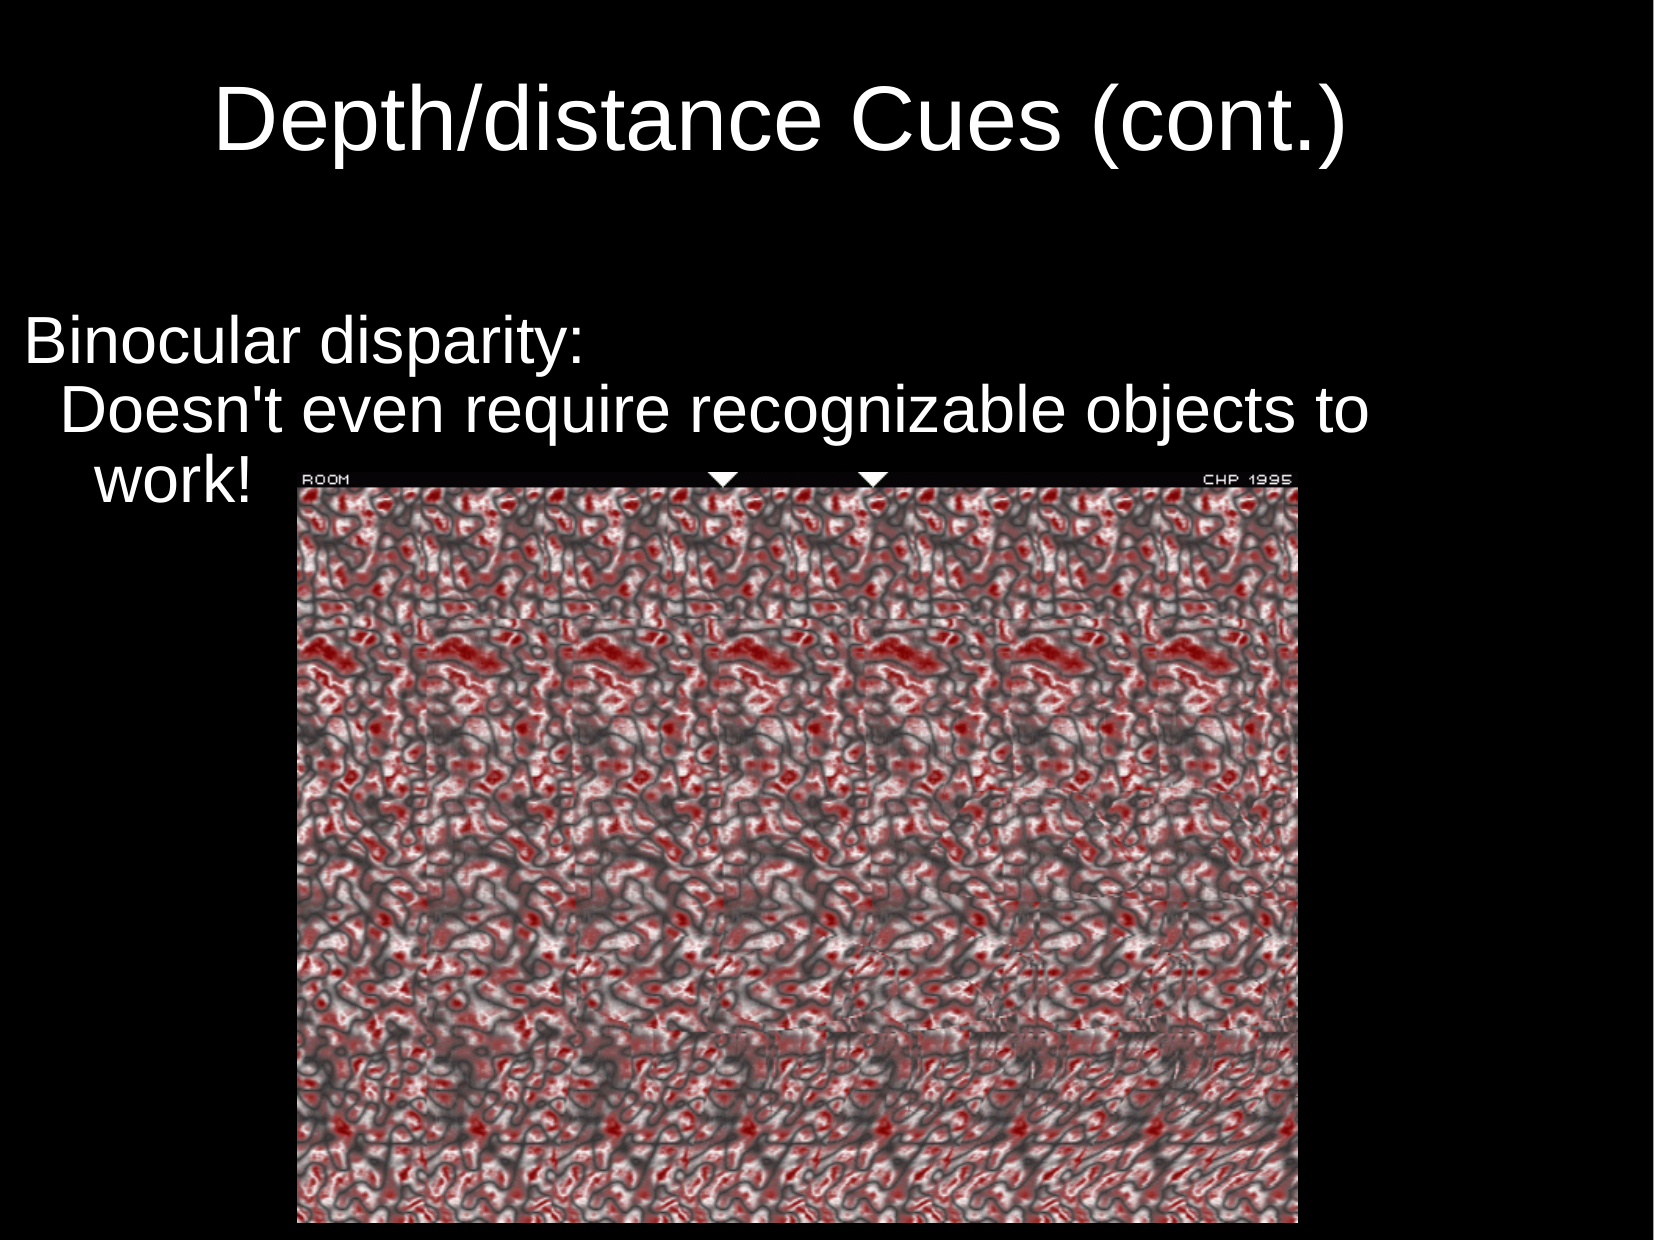

# Depth/distance Cues (cont.)
Binocular disparity:
Doesn't even require recognizable objects to work!